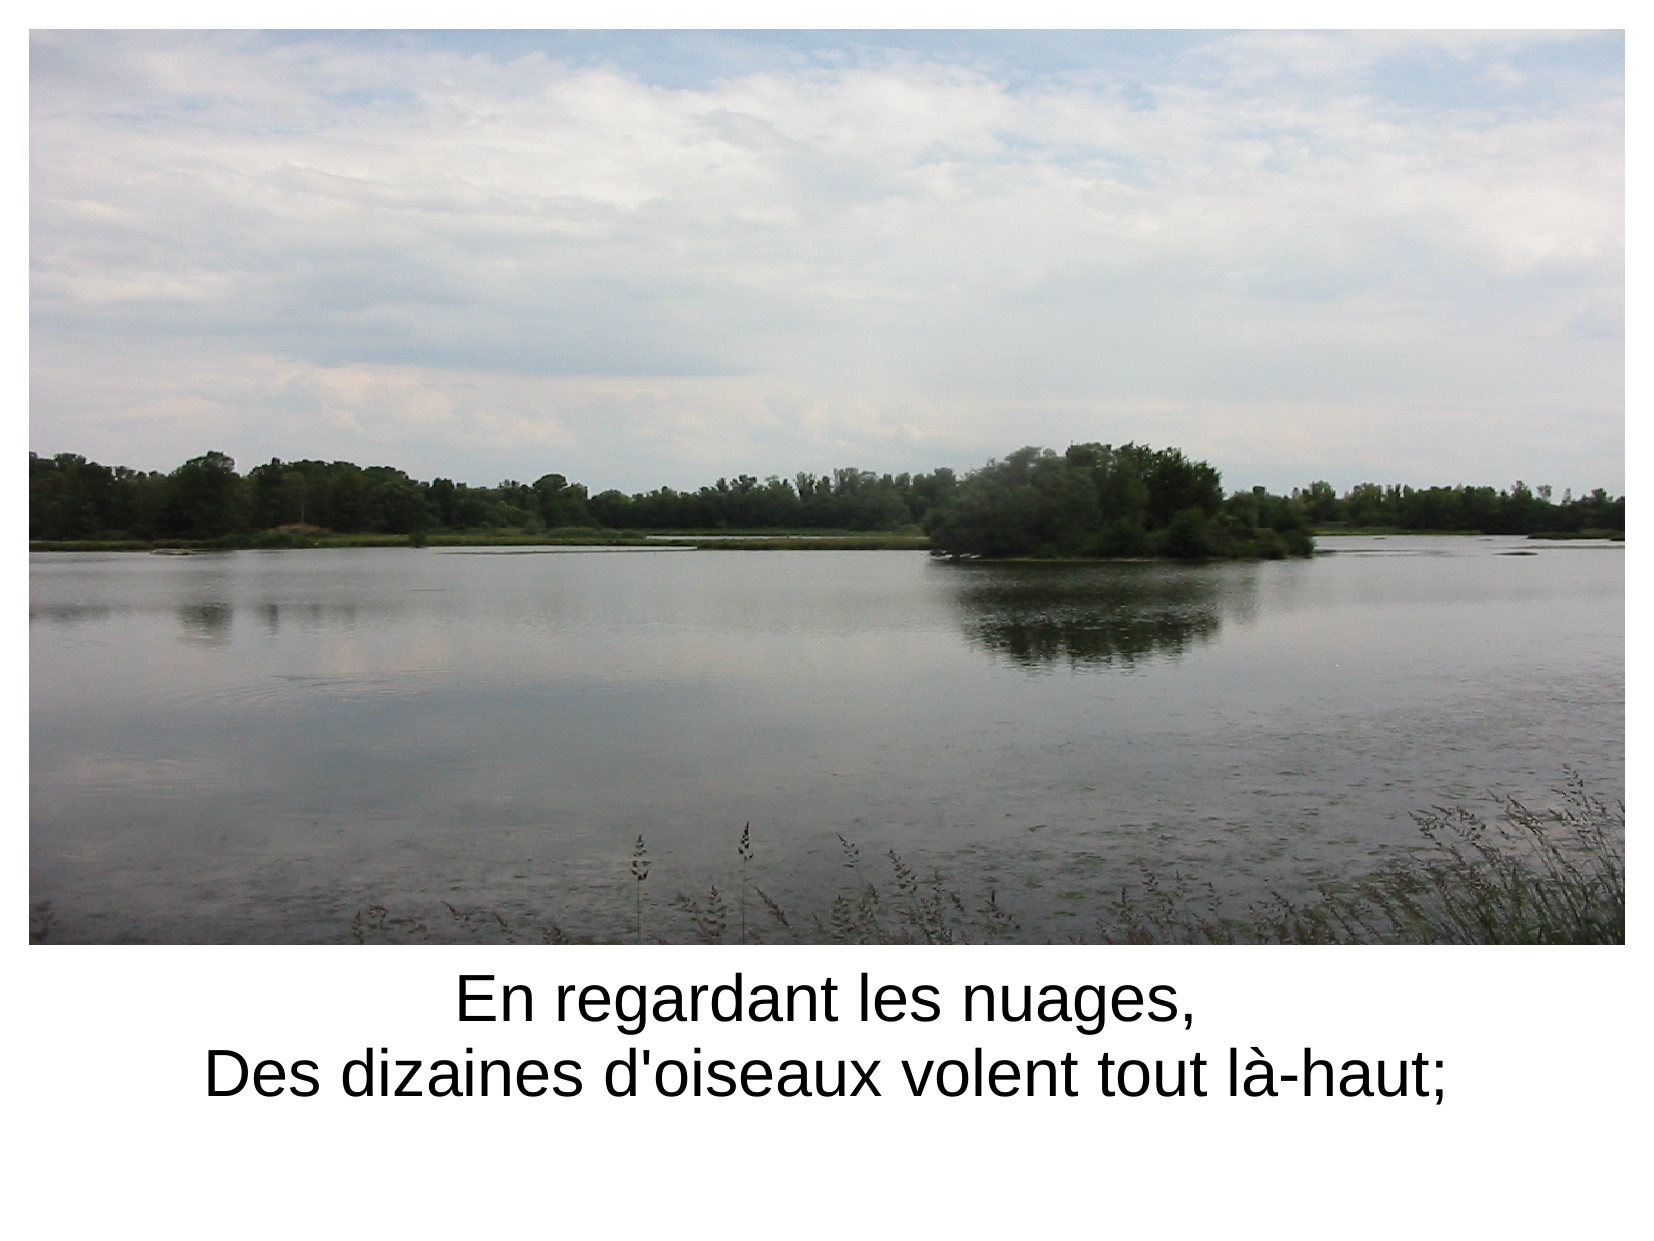

# En regardant les nuages,
Des dizaines d'oiseaux volent tout là-haut;